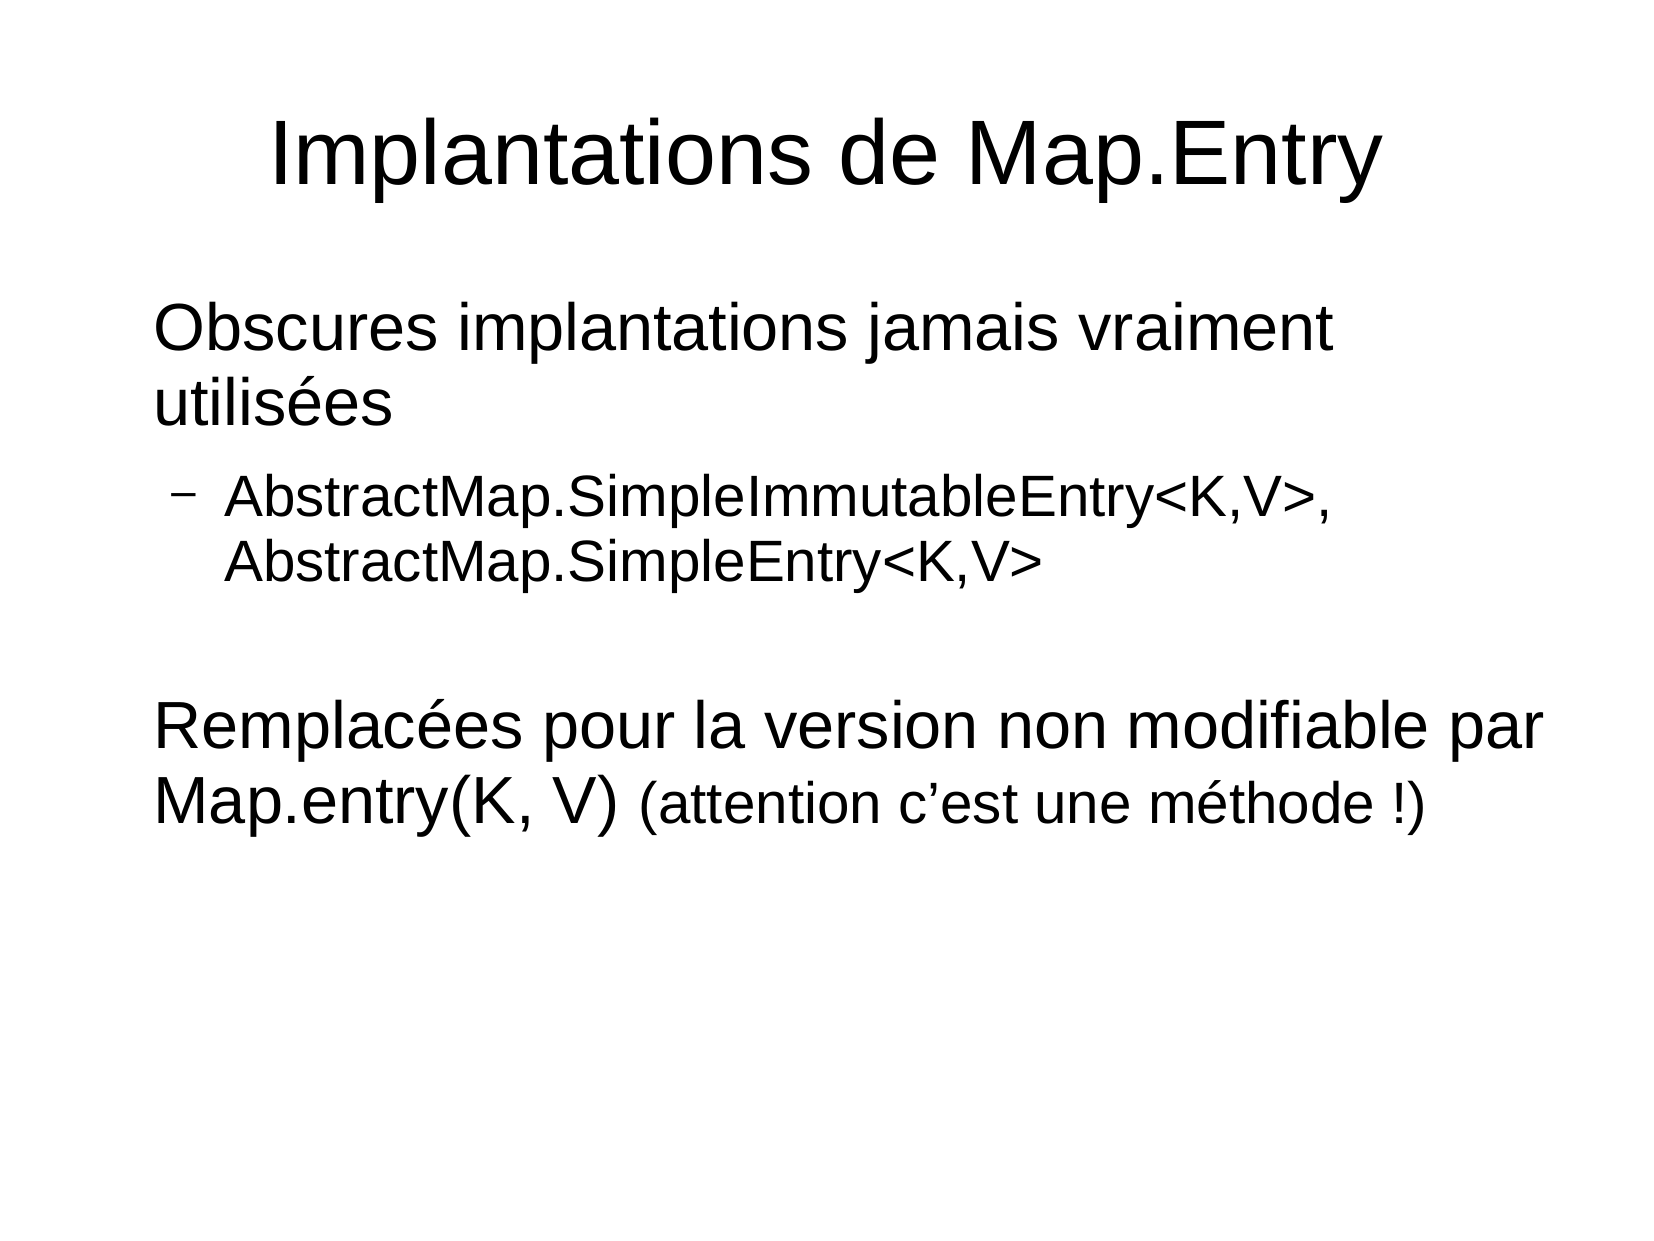

# Implantations de Map.Entry
Obscures implantations jamais vraiment utilisées
AbstractMap.SimpleImmutableEntry<K,V>, AbstractMap.SimpleEntry<K,V>
Remplacées pour la version non modifiable par Map.entry(K, V) (attention c’est une méthode !)